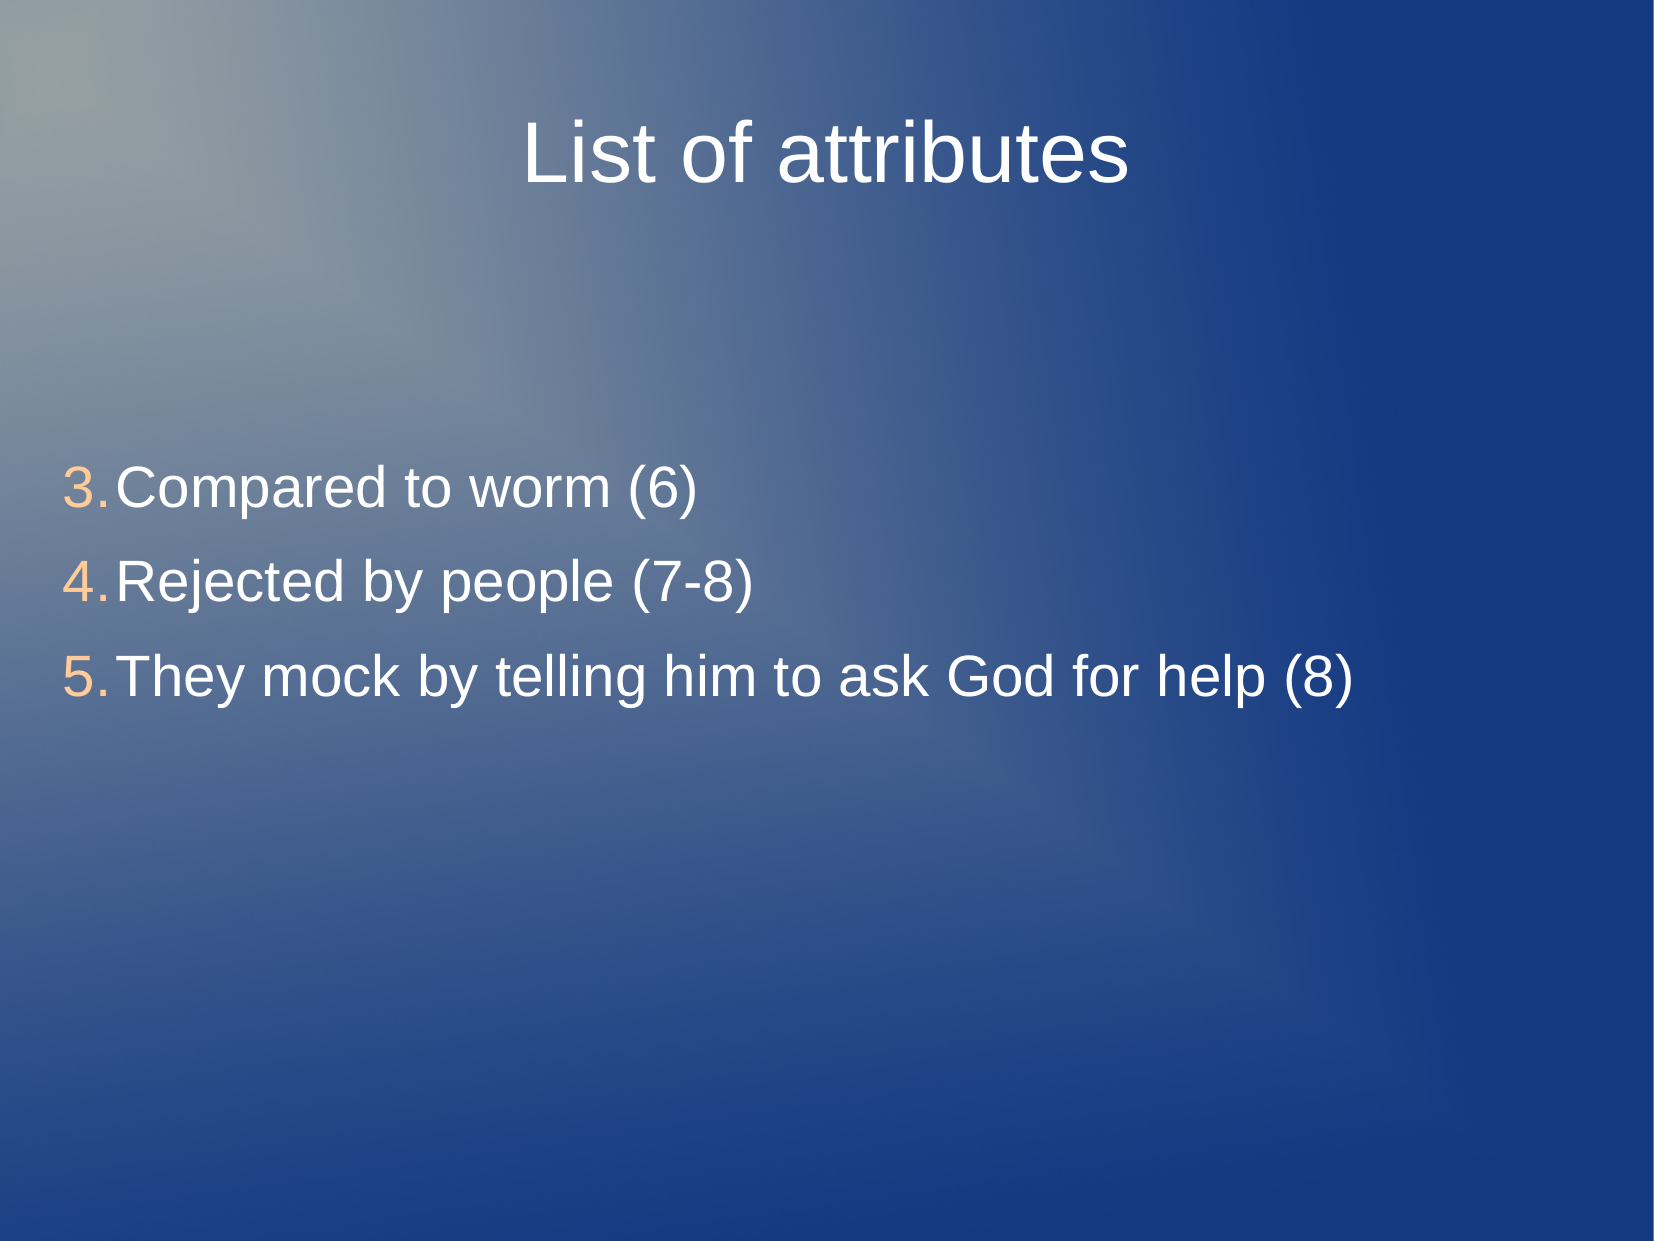

# List of attributes
Compared to worm (6)
Rejected by people (7-8)
They mock by telling him to ask God for help (8)